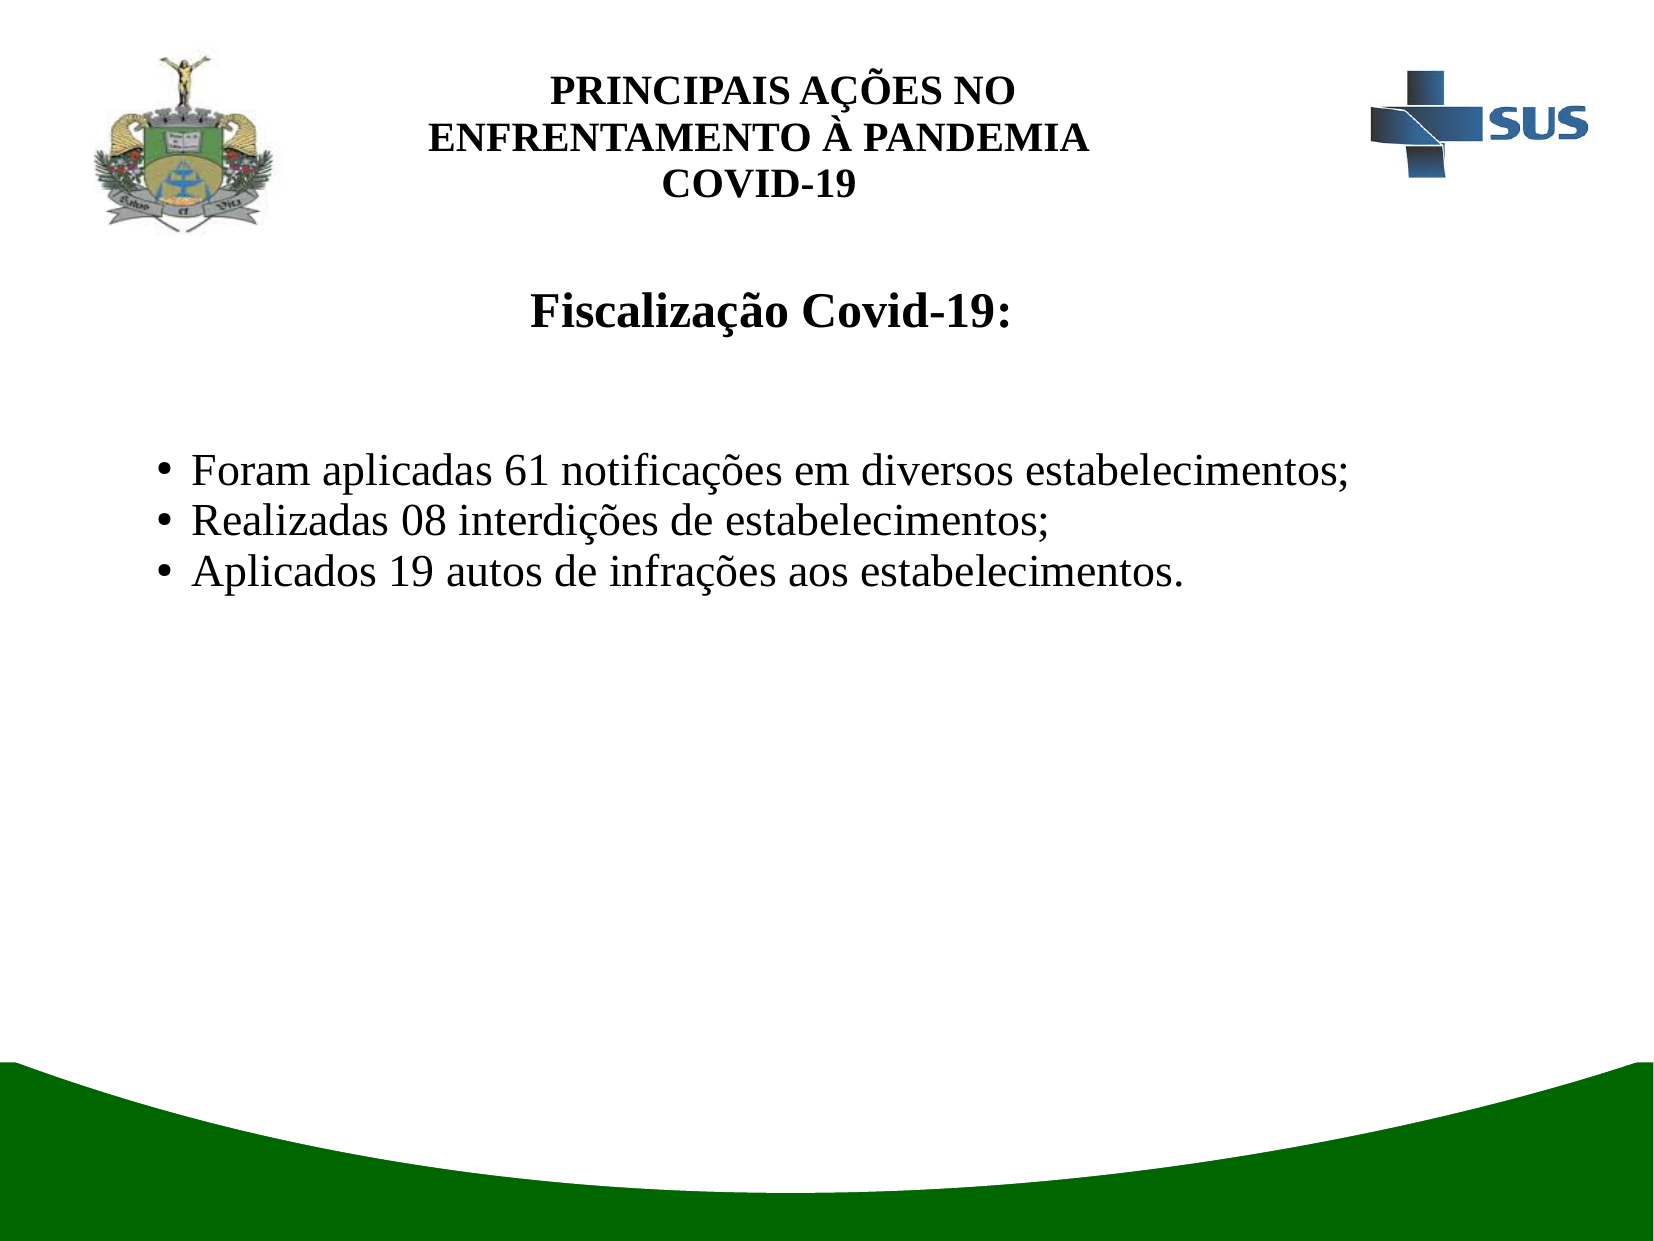

PRINCIPAIS AÇÕES NO ENFRENTAMENTO À PANDEMIA
COVID-19
Fiscalização Covid-19:
Foram aplicadas 61 notificações em diversos estabelecimentos;
Realizadas 08 interdições de estabelecimentos;
Aplicados 19 autos de infrações aos estabelecimentos.